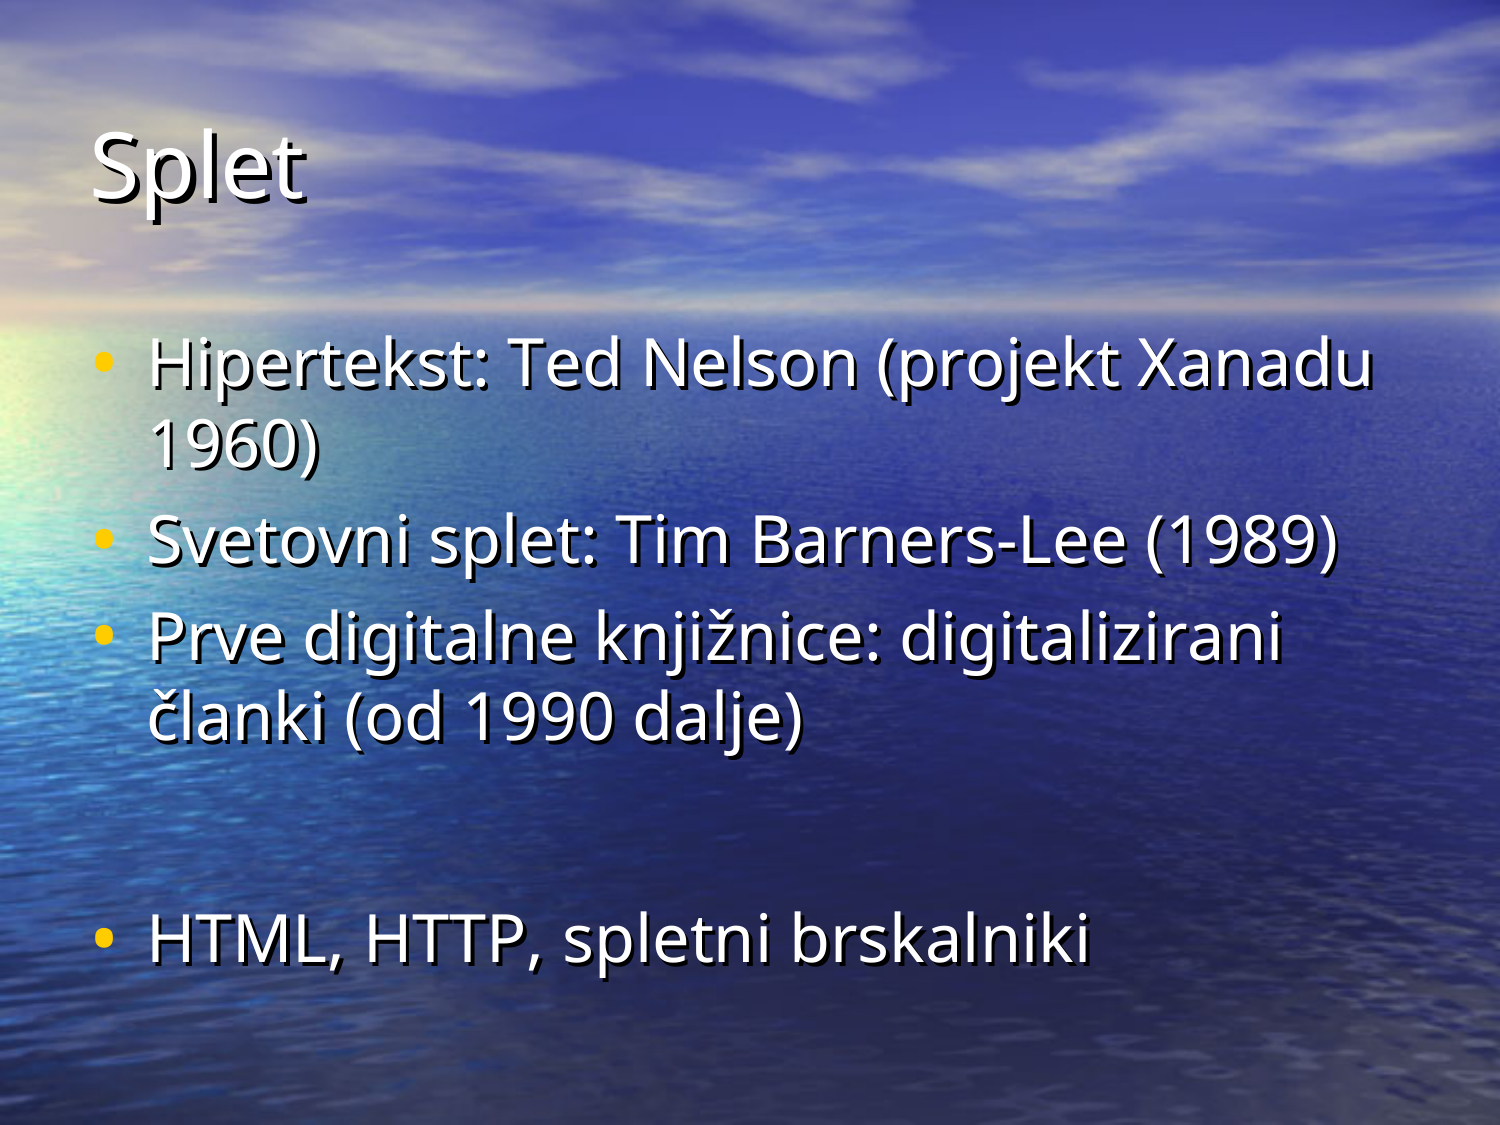

# Splet
Hipertekst: Ted Nelson (projekt Xanadu 1960)
Svetovni splet: Tim Barners-Lee (1989)
Prve digitalne knjižnice: digitalizirani članki (od 1990 dalje)
HTML, HTTP, spletni brskalniki